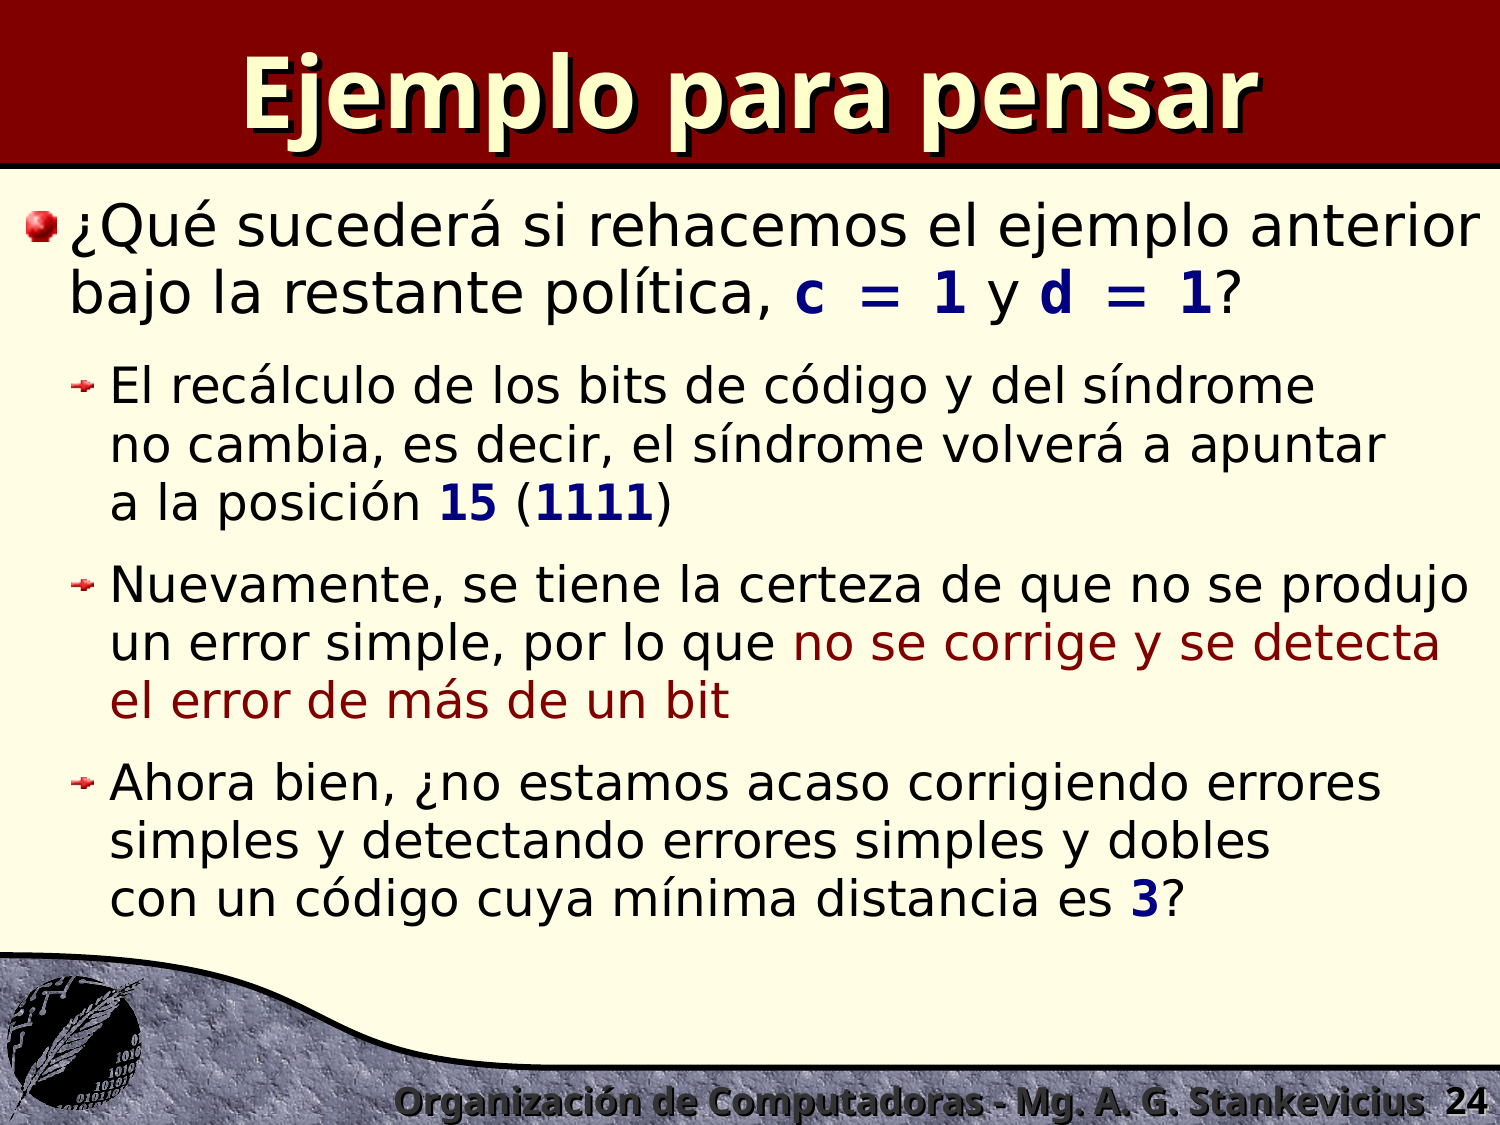

# Ejemplo para pensar
¿Qué sucederá si rehacemos el ejemplo anterior bajo la restante política, c = 1 y d = 1?
El recálculo de los bits de código y del síndrome
no cambia, es decir, el síndrome volverá a apuntar
a la posición 15 (1111)
Nuevamente, se tiene la certeza de que no se produjo un error simple, por lo que no se corrige y se detecta el error de más de un bit
Ahora bien, ¿no estamos acaso corrigiendo errores simples y detectando errores simples y dobles
con un código cuya mínima distancia es 3?
24